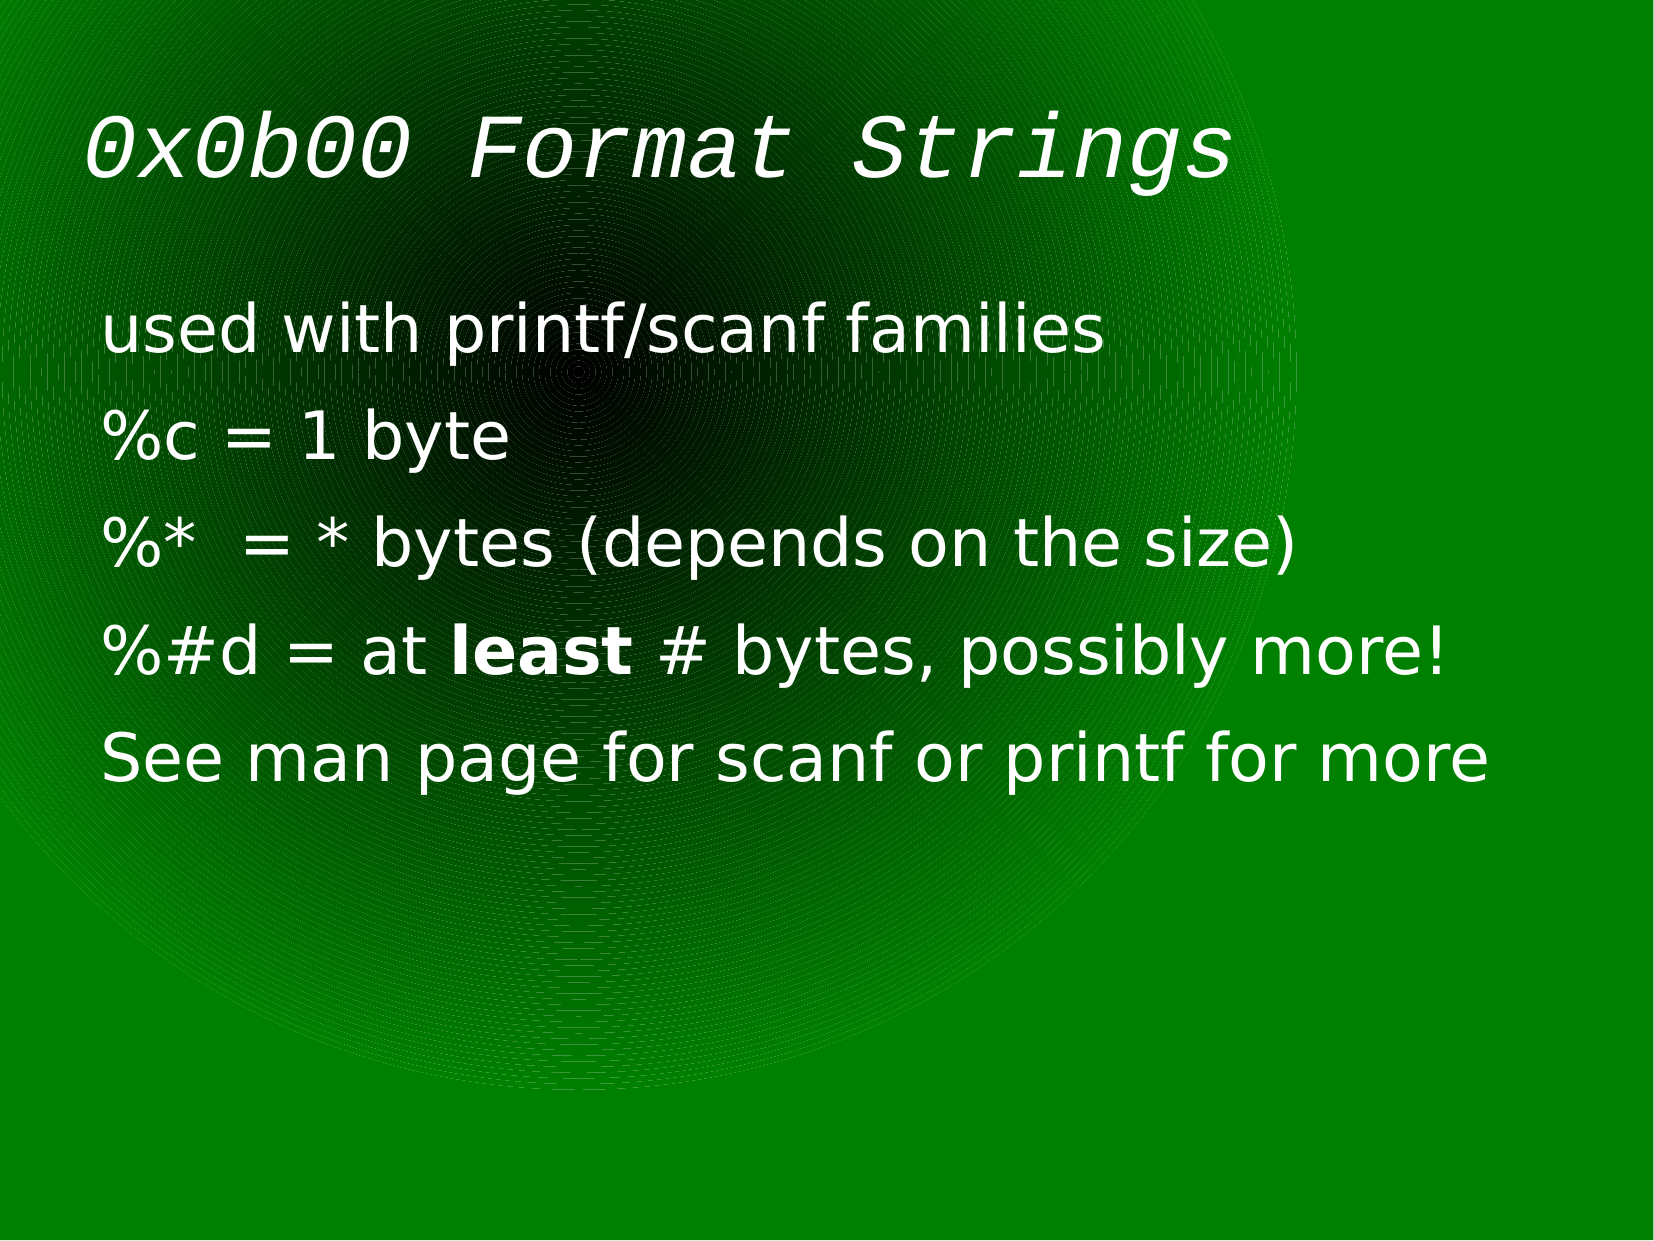

# 0x0b00 Format Strings
used with printf/scanf families
%c = 1 byte
%* = * bytes (depends on the size)
%#d = at least # bytes, possibly more!
See man page for scanf or printf for more